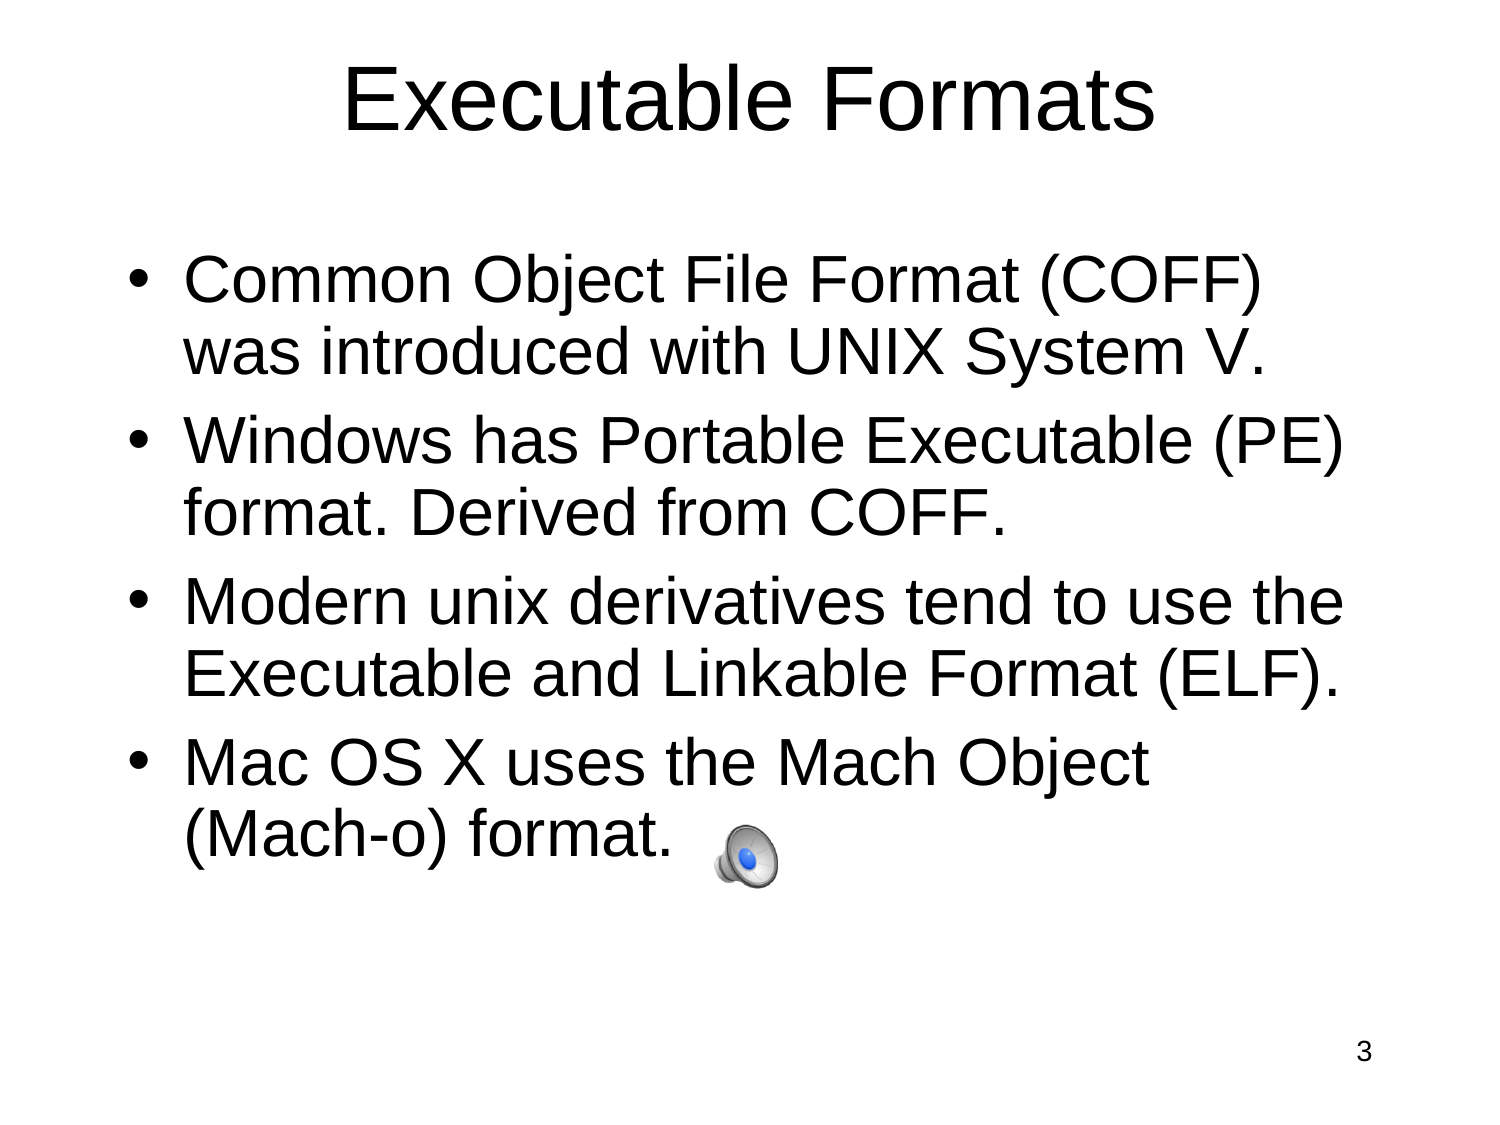

# Executable Formats
Common Object File Format (COFF) was introduced with UNIX System V.
Windows has Portable Executable (PE) format. Derived from COFF.
Modern unix derivatives tend to use the Executable and Linkable Format (ELF).
Mac OS X uses the Mach Object (Mach-o) format.
3